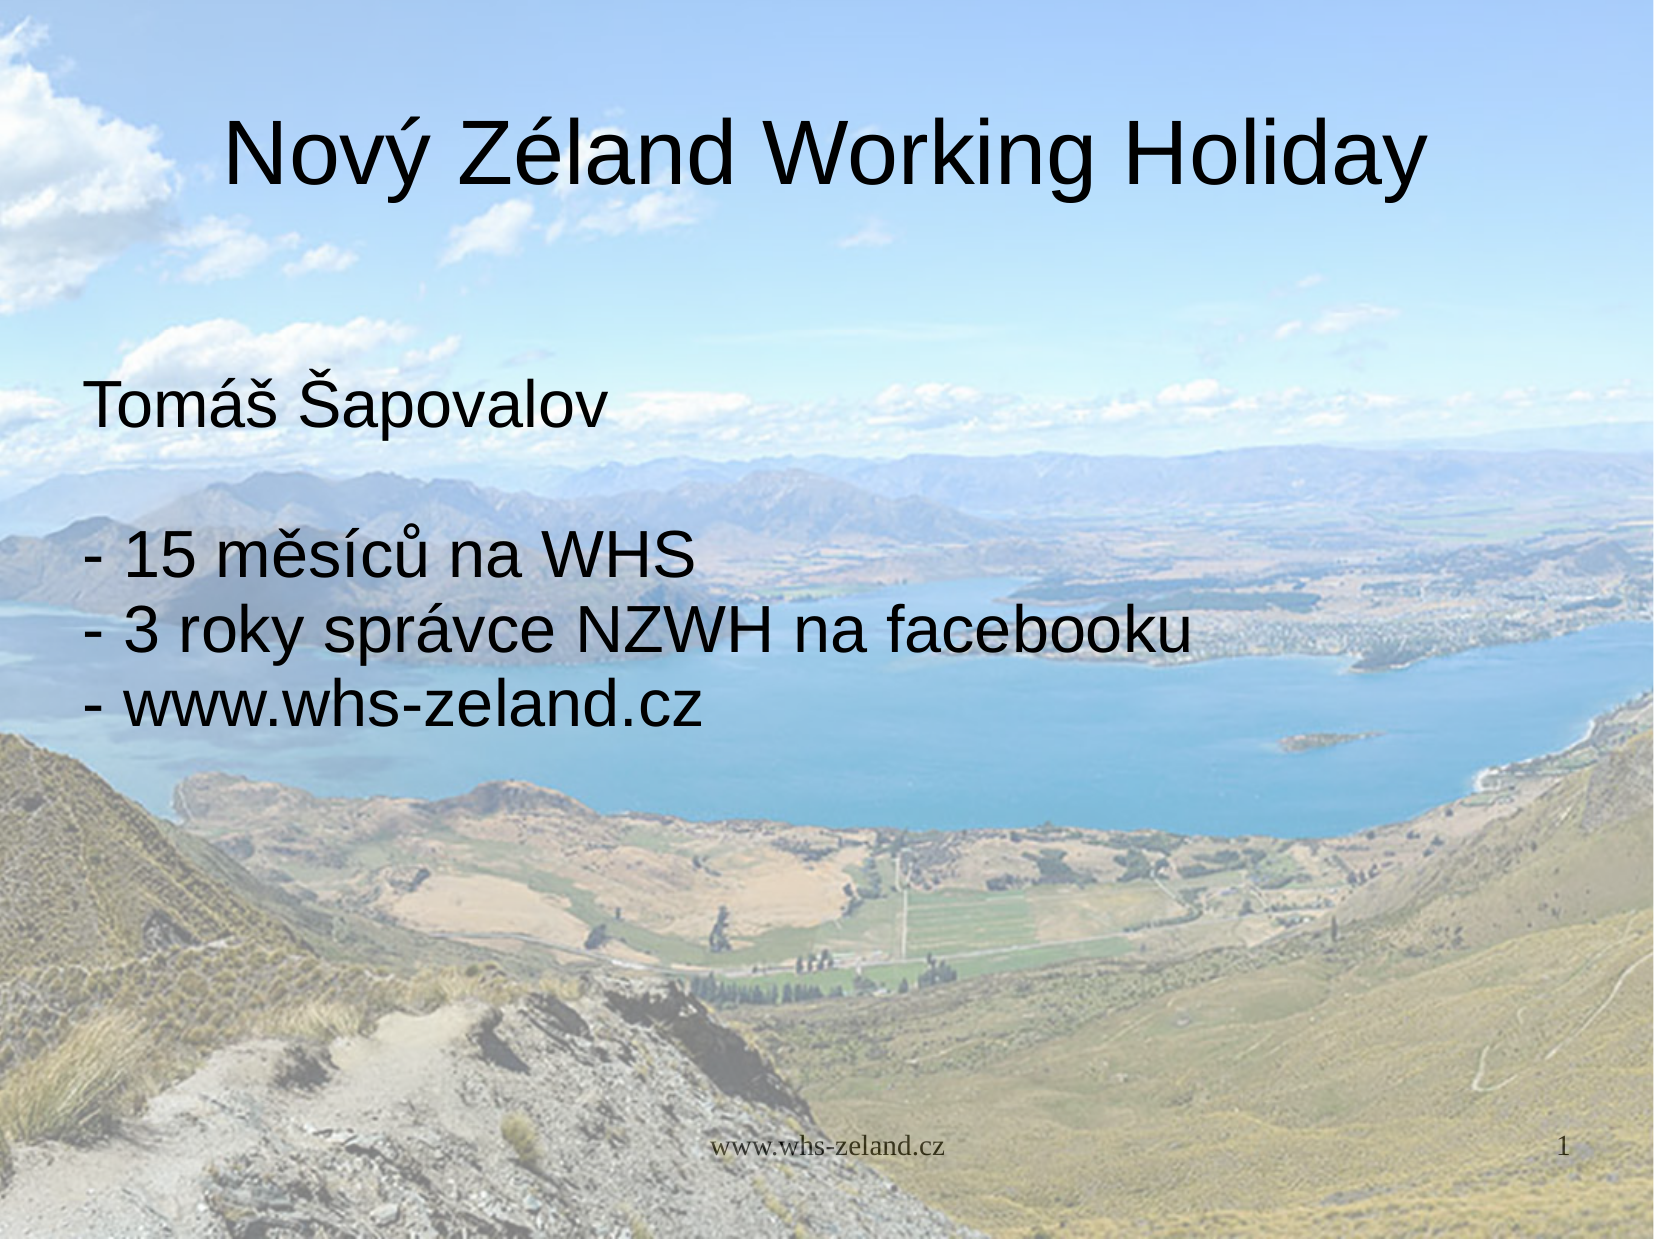

# Nový Zéland Working Holiday
Tomáš Šapovalov
- 15 měsíců na WHS
- 3 roky správce NZWH na facebooku
- www.whs-zeland.cz
www.whs-zeland.cz
1